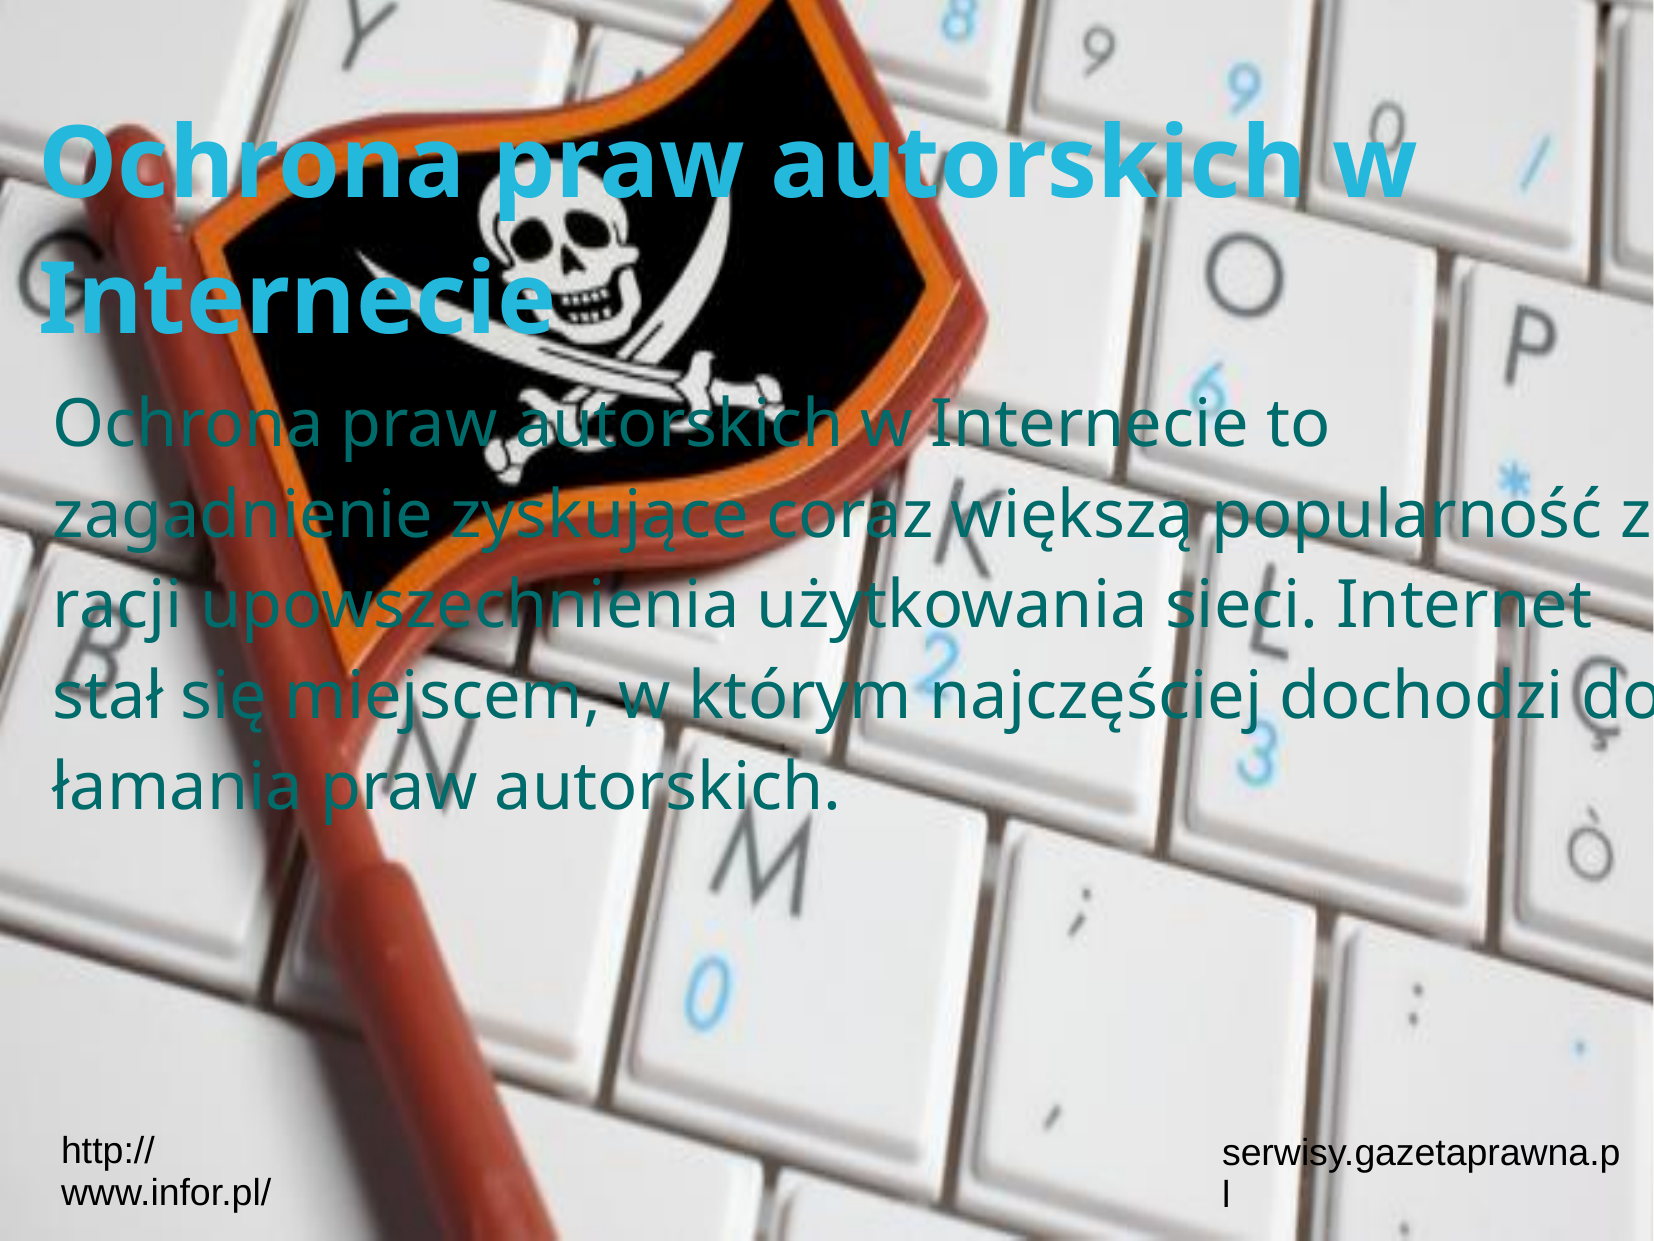

#
Ochrona praw autorskich w Internecie
Ochrona praw autorskich w Internecie to zagadnienie zyskujące coraz większą popularność z racji upowszechnienia użytkowania sieci. Internet stał się miejscem, w którym najczęściej dochodzi do łamania praw autorskich.
http://www.infor.pl/
serwisy.gazetaprawna.pl